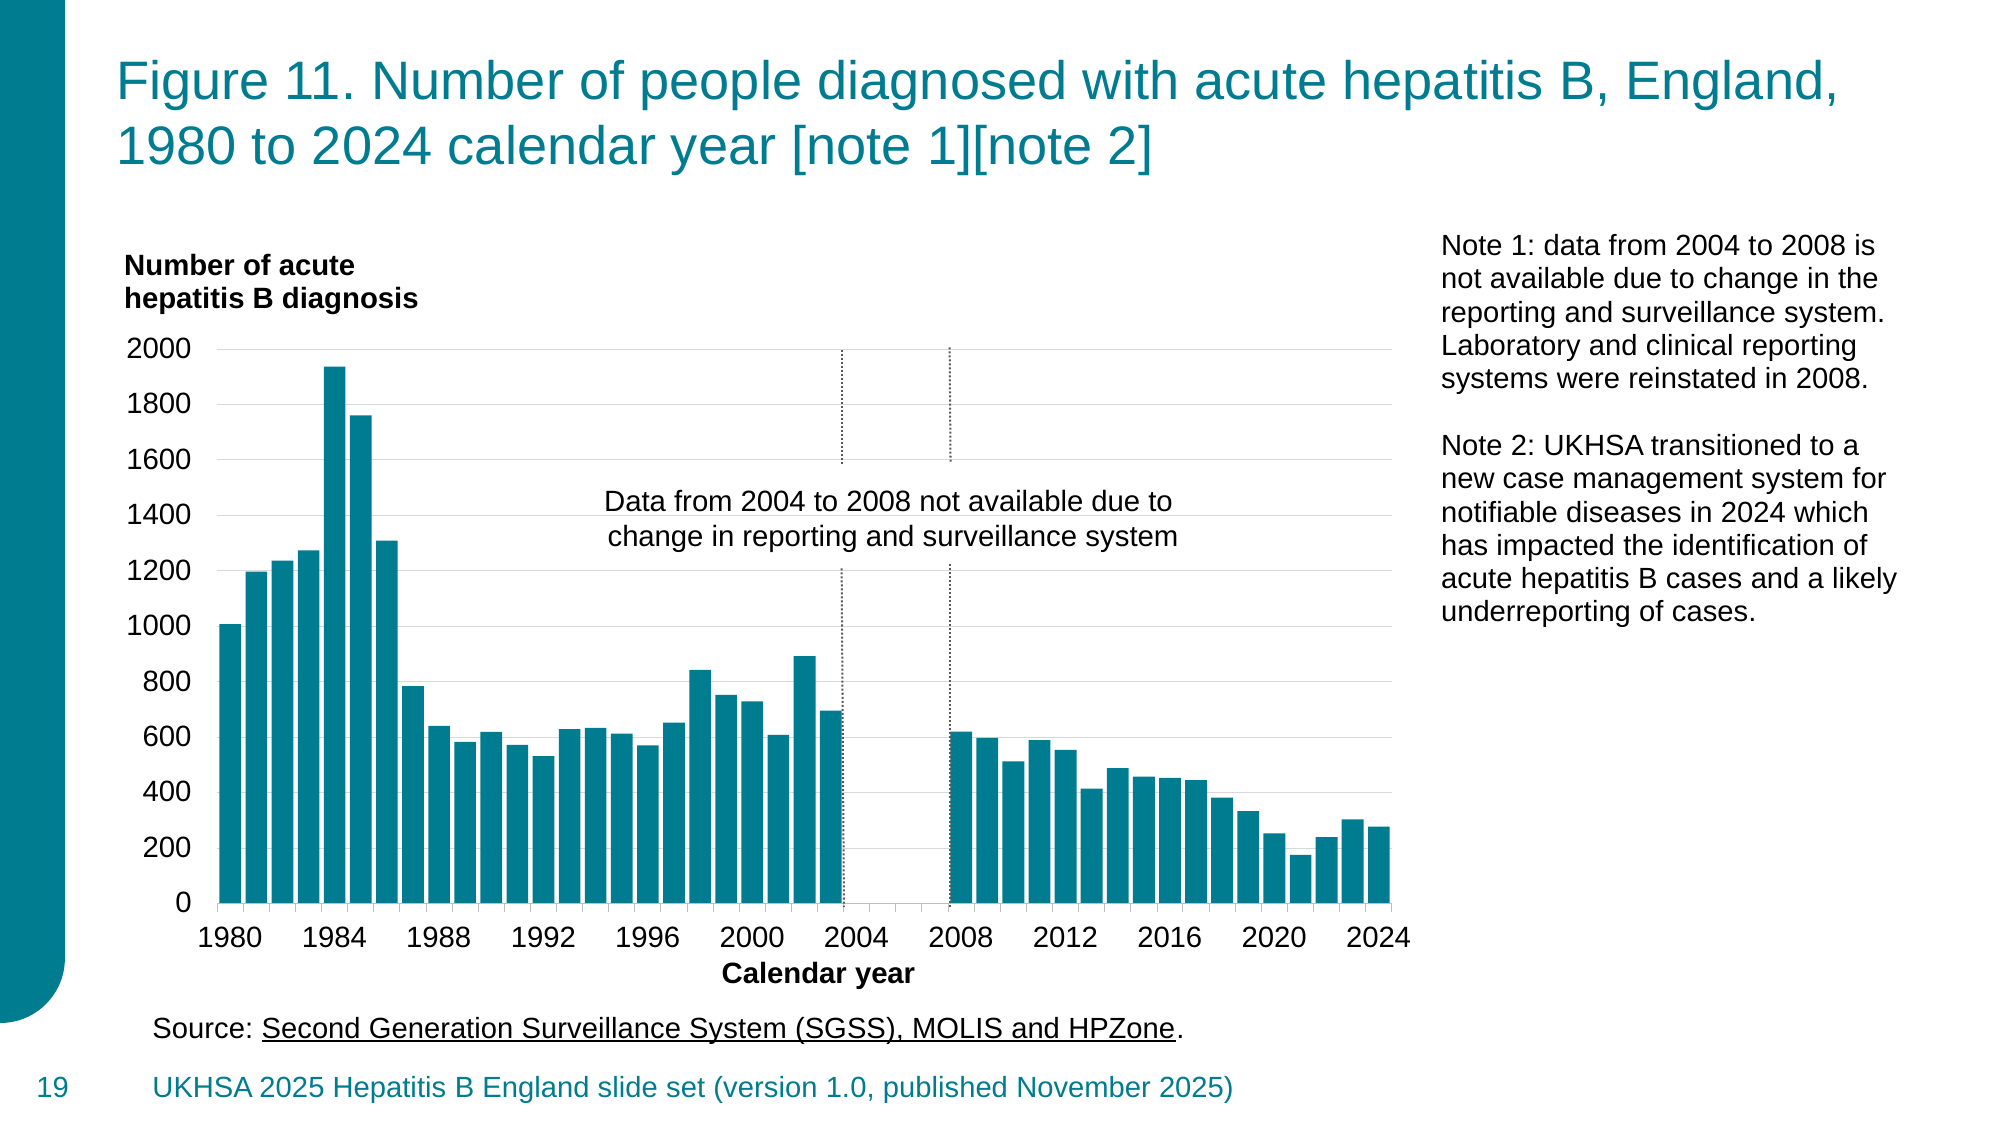

# Figure 11. Number of people diagnosed with acute hepatitis B, England, 1980 to 2024 calendar year [note 1][note 2]
Note 1: data from 2004 to 2008 is not available due to change in the reporting and surveillance system. Laboratory and clinical reporting systems were reinstated in 2008.
Note 2: UKHSA transitioned to a new case management system for notifiable diseases in 2024 which has impacted the identification of acute hepatitis B cases and a likely underreporting of cases.
Source: Second Generation Surveillance System (SGSS), MOLIS and HPZone.
4
UKHSA 2025 Hepatitis B England slide set (version 1.0, published November 2025)